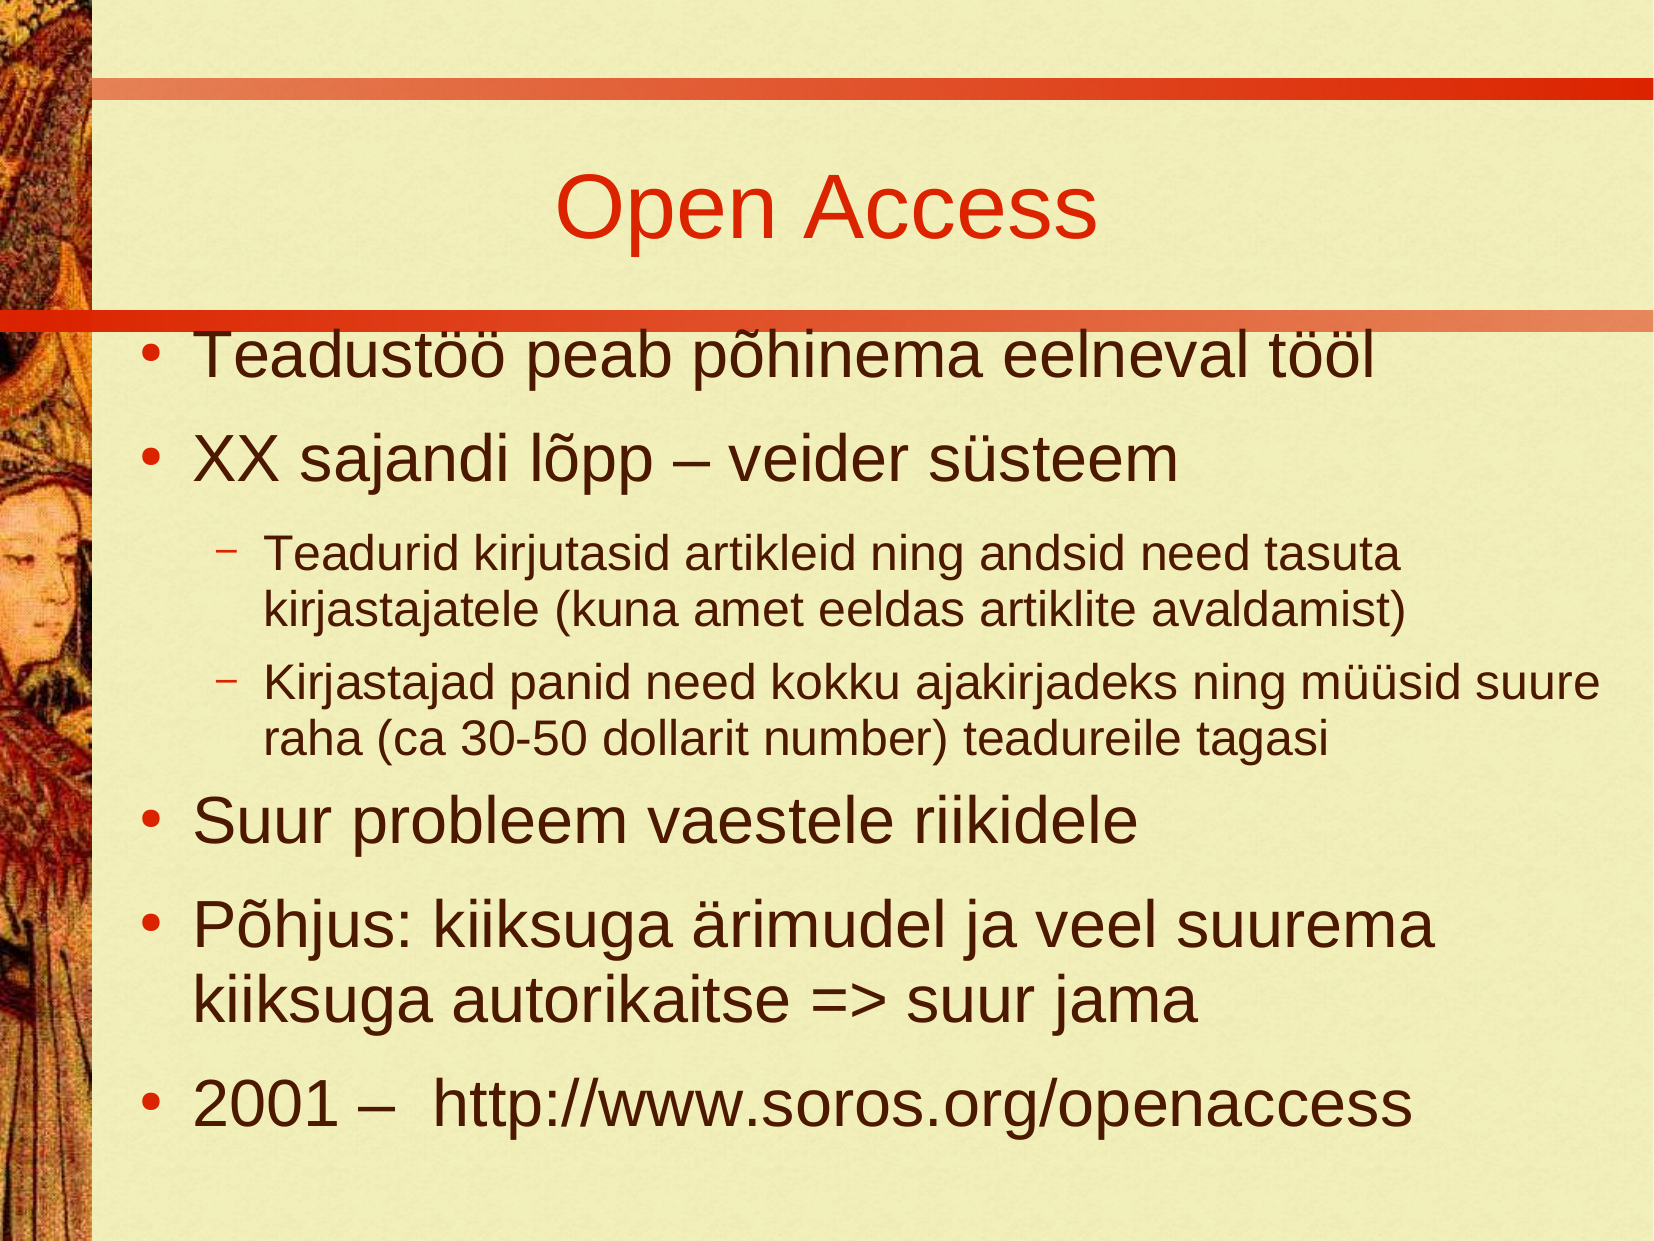

# Open Access
Teadustöö peab põhinema eelneval tööl
XX sajandi lõpp – veider süsteem
Teadurid kirjutasid artikleid ning andsid need tasuta kirjastajatele (kuna amet eeldas artiklite avaldamist)
Kirjastajad panid need kokku ajakirjadeks ning müüsid suure raha (ca 30-50 dollarit number) teadureile tagasi
Suur probleem vaestele riikidele
Põhjus: kiiksuga ärimudel ja veel suurema kiiksuga autorikaitse => suur jama
2001 – http://www.soros.org/openaccess